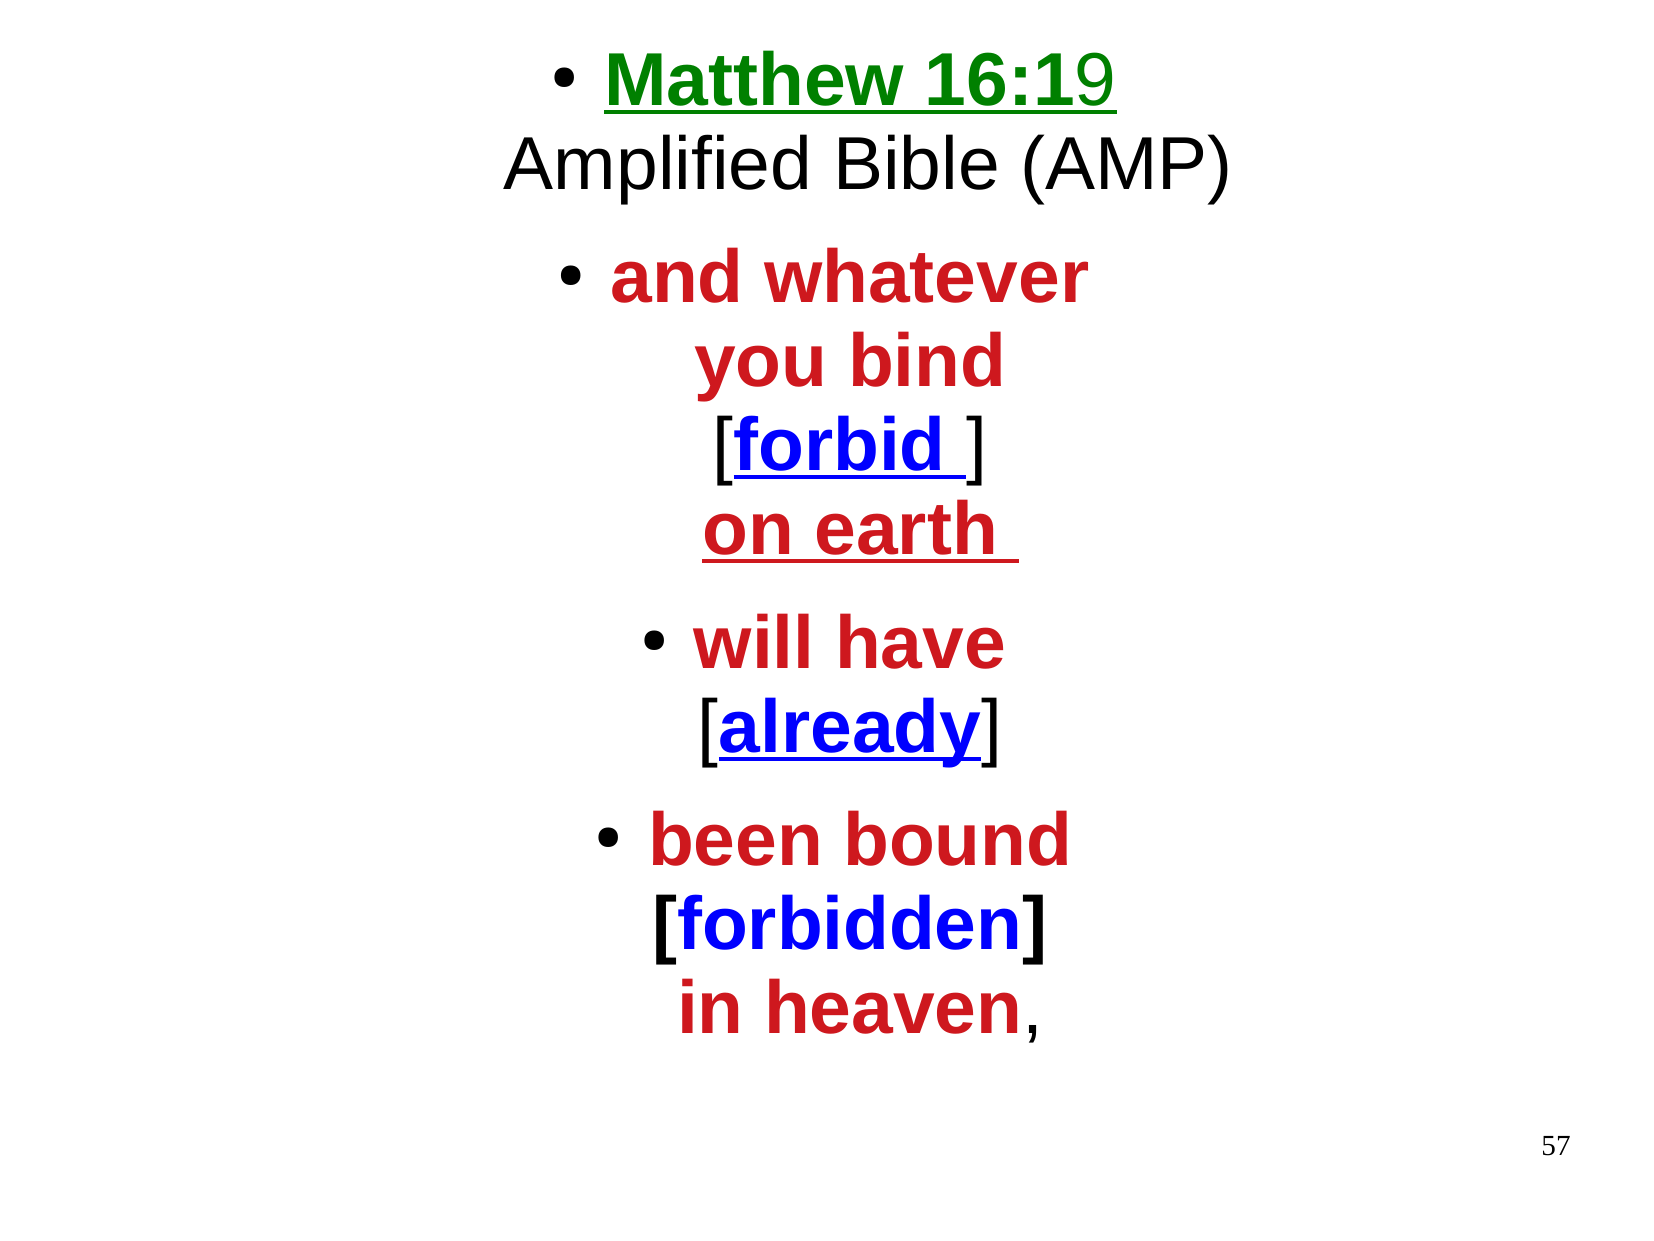

# Matthew 16:19 Amplified Bible (AMP)
and whatever
you bind
[forbid ]
on earth
will have
[already]
been bound
[forbidden]
in heaven,
57